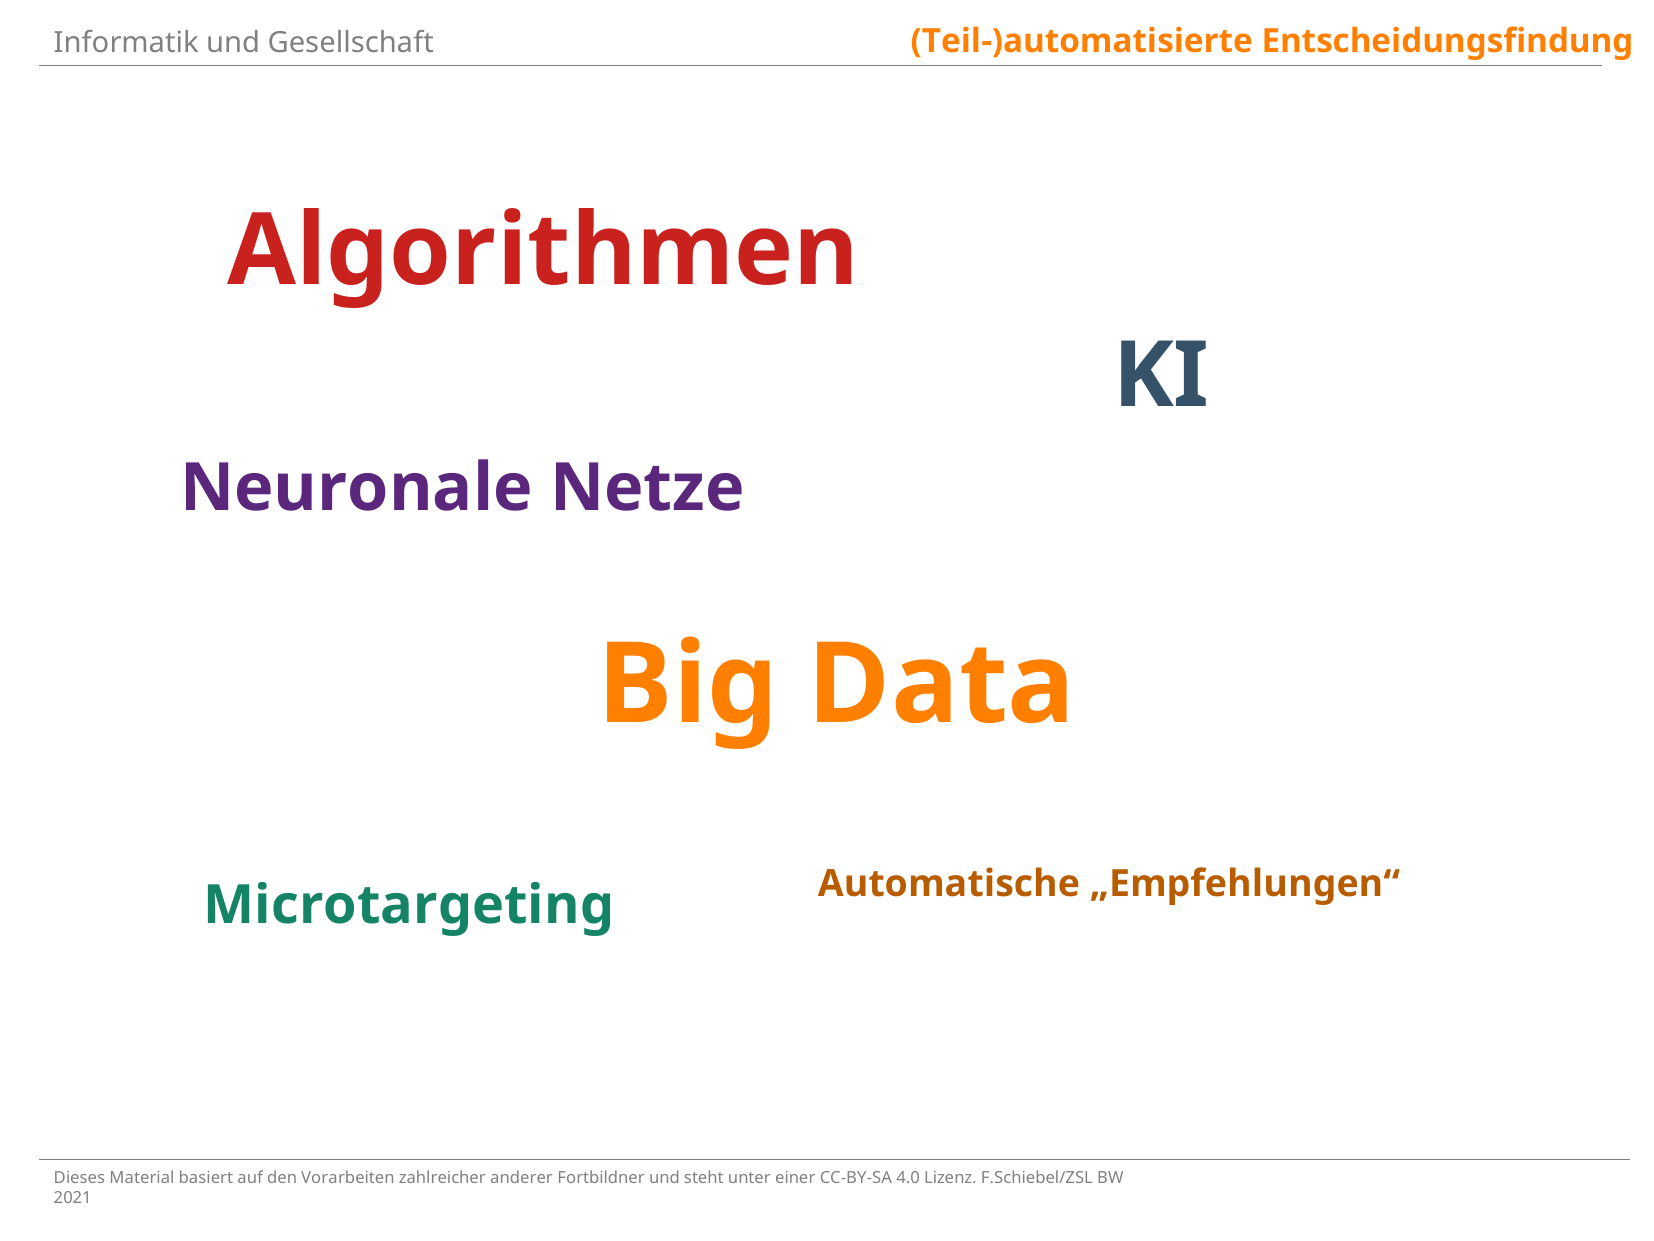

(Teil-)automatisierte Entscheidungsfindung
Informatik und Gesellschaft
Algorithmen
KI
Neuronale Netze
Big Data
Automatische „Empfehlungen“
Microtargeting